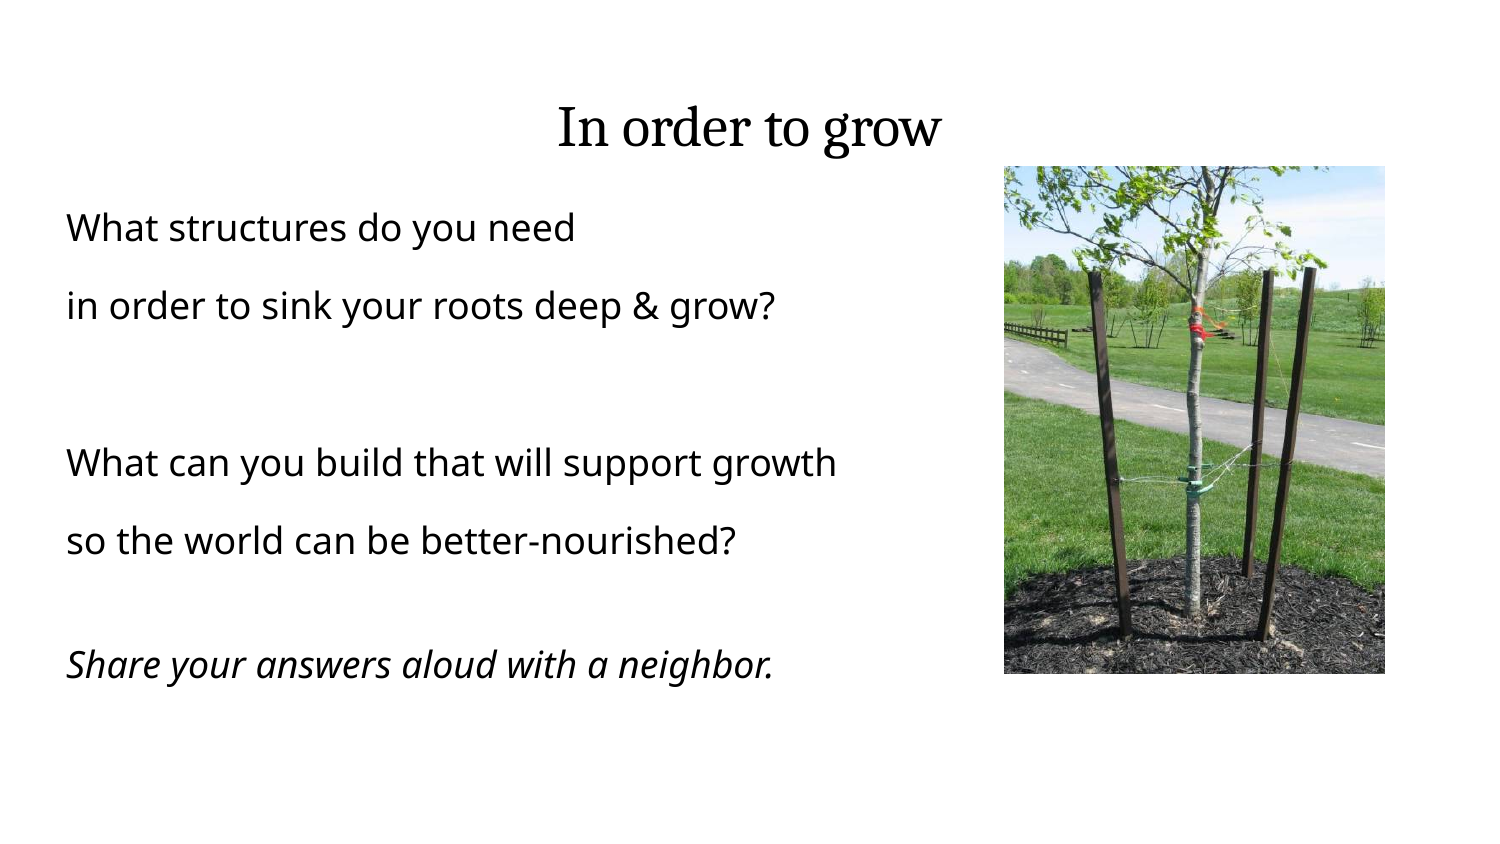

# In order to grow
What structures do you need
in order to sink your roots deep & grow?
What can you build that will support growth
so the world can be better-nourished?
Share your answers aloud with a neighbor.